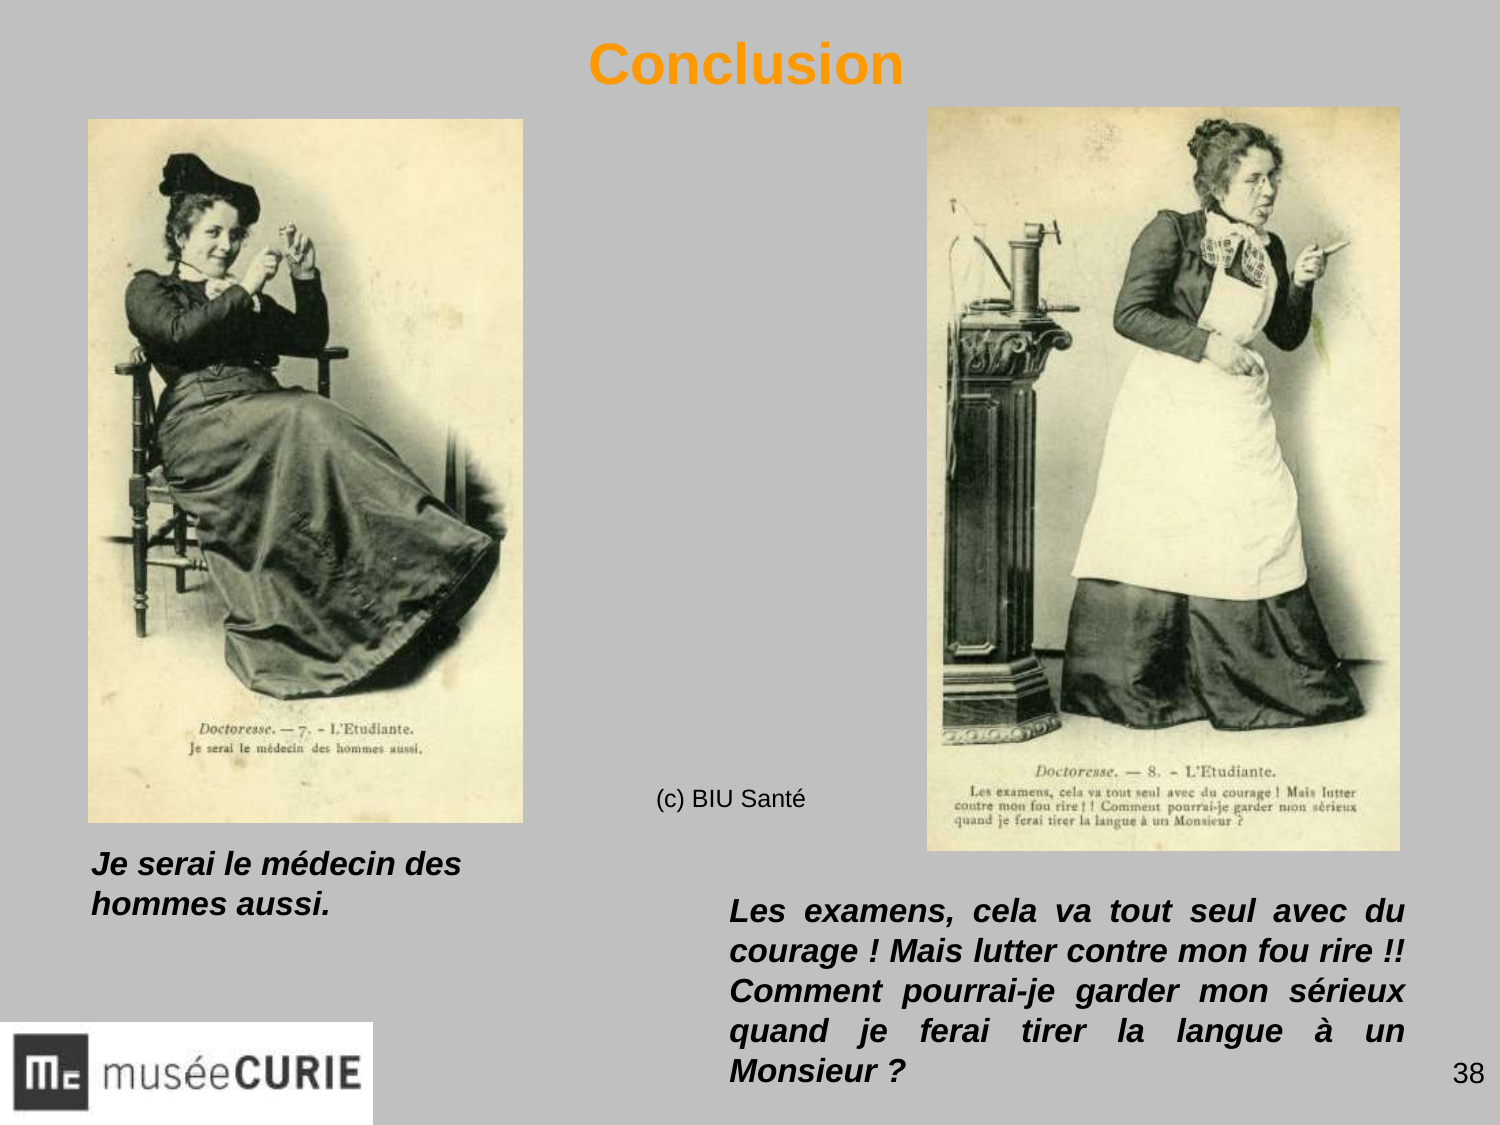

Conclusion
(c) BIU Santé
Je serai le médecin des hommes aussi.
Les examens, cela va tout seul avec du courage ! Mais lutter contre mon fou rire !! Comment pourrai-je garder mon sérieux quand je ferai tirer la langue à un Monsieur ?